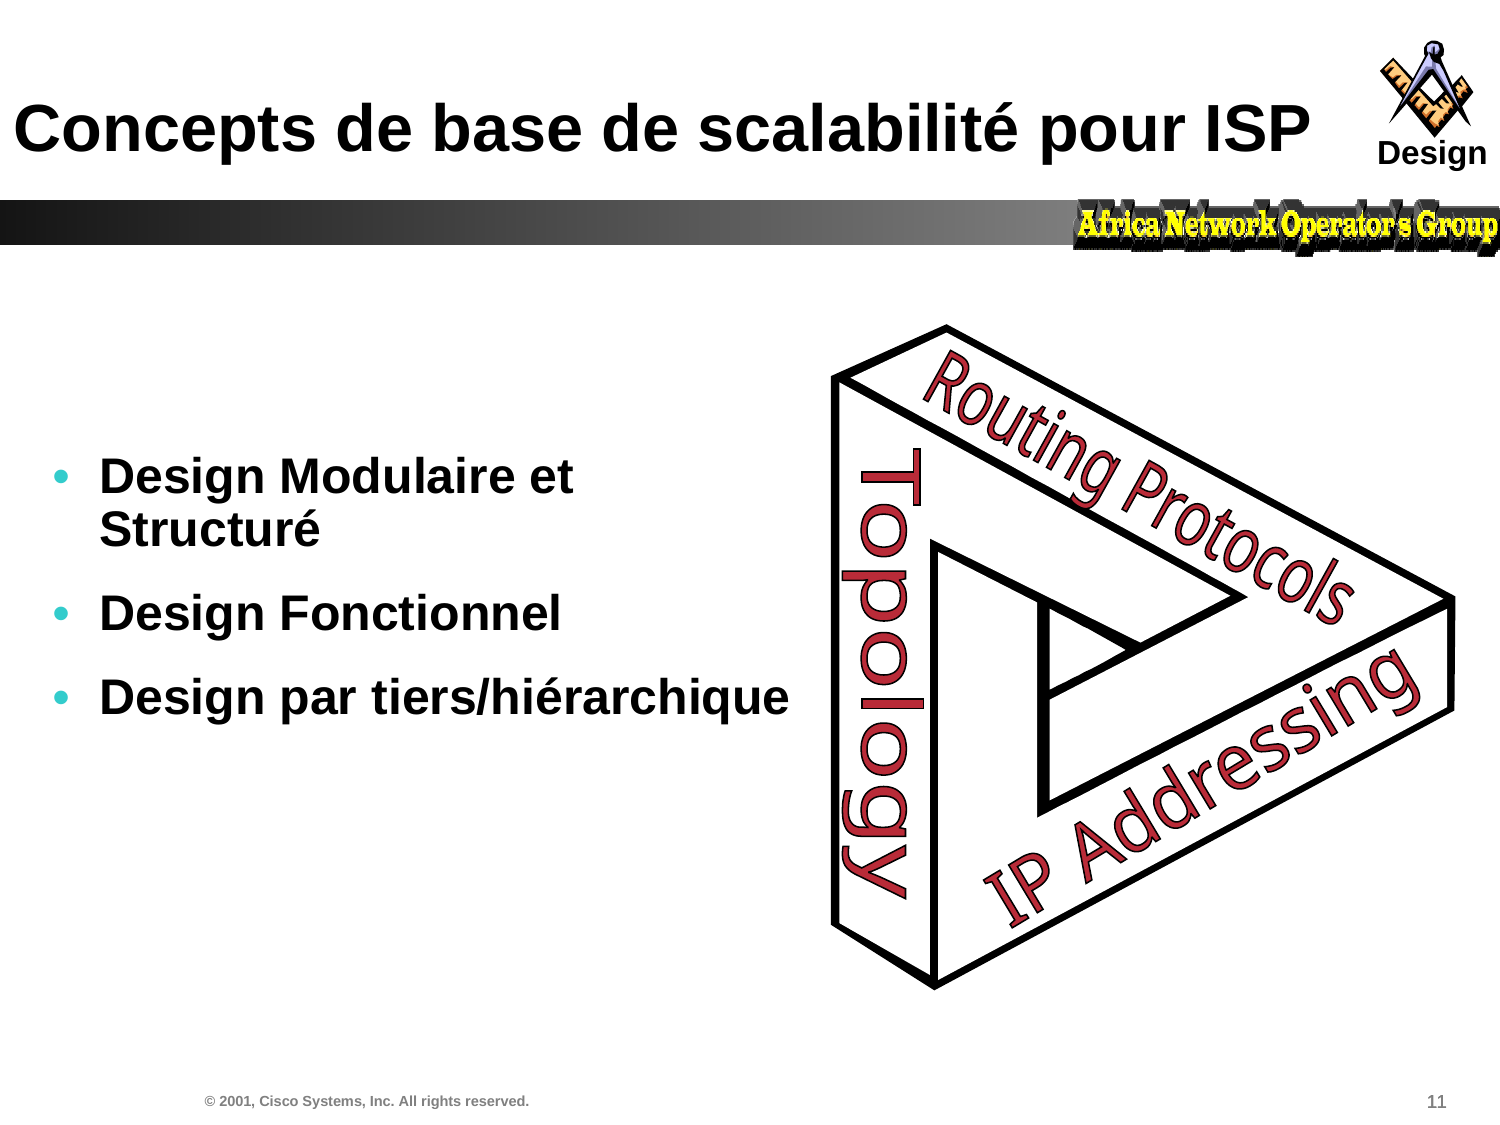

# Concepts de base de scalabilité pour ISP
Design
Routing Protocols
Topology
IP Addressing
Design Modulaire et Structuré
Design Fonctionnel
Design par tiers/hiérarchique